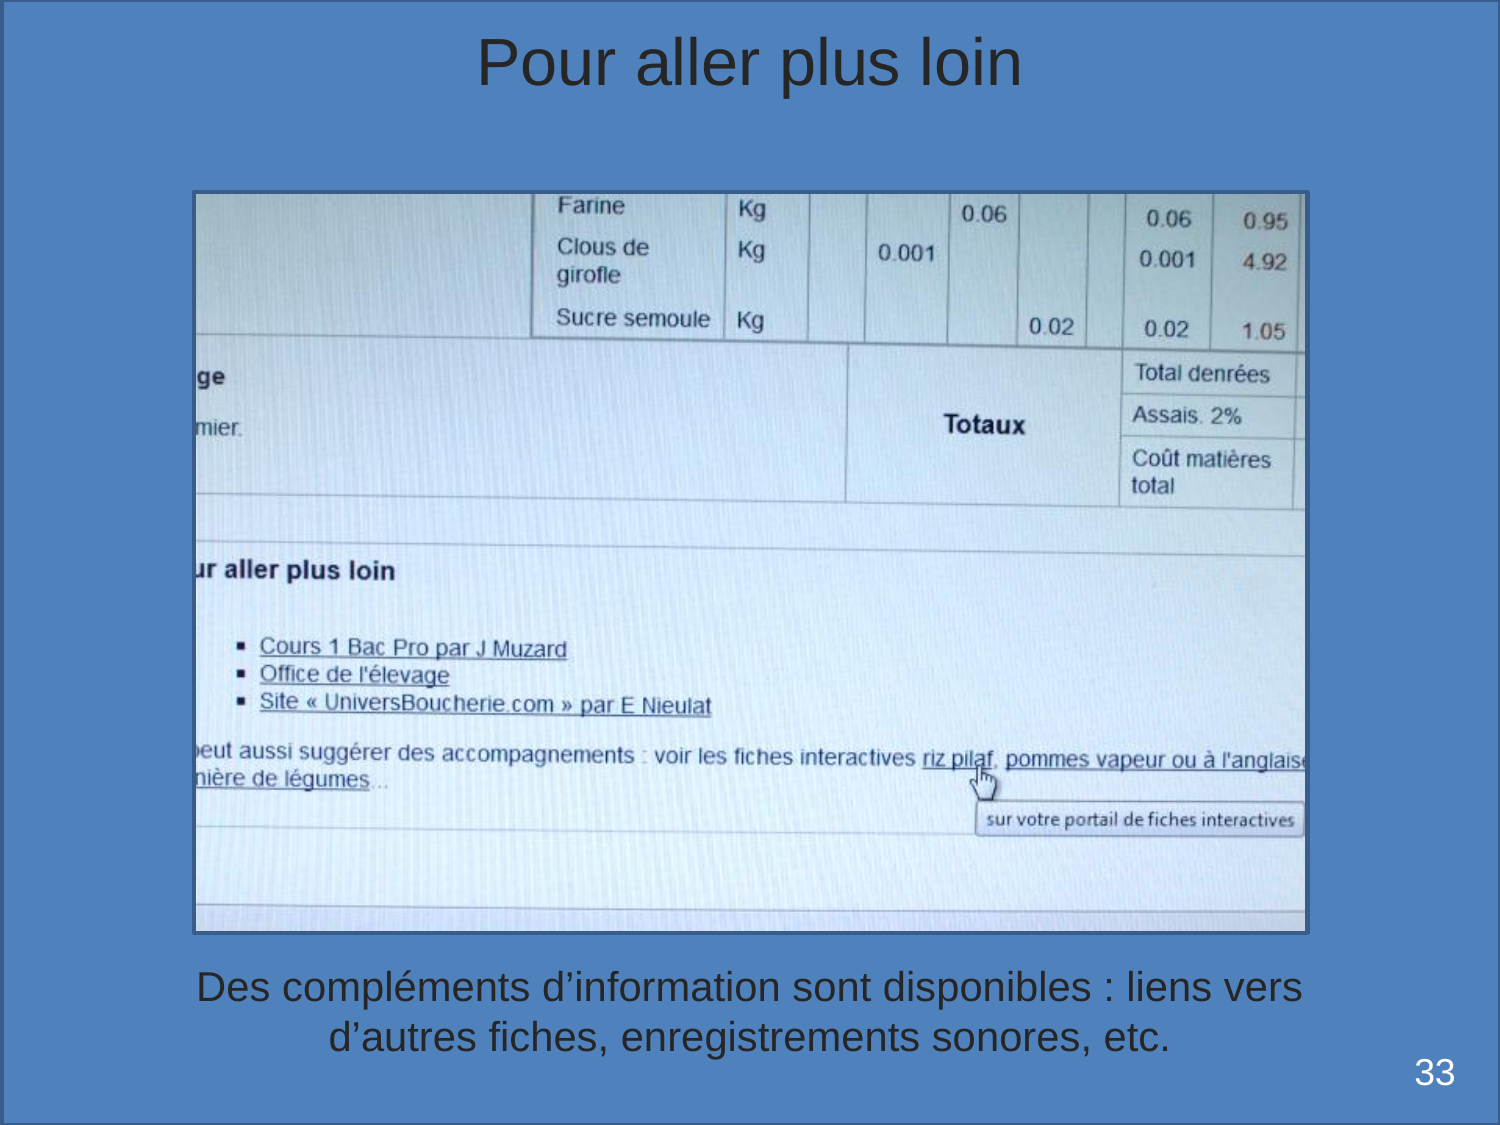

Pour aller plus loin
# Des compléments d’information sont disponibles : liens vers d’autres fiches, enregistrements sonores, etc.